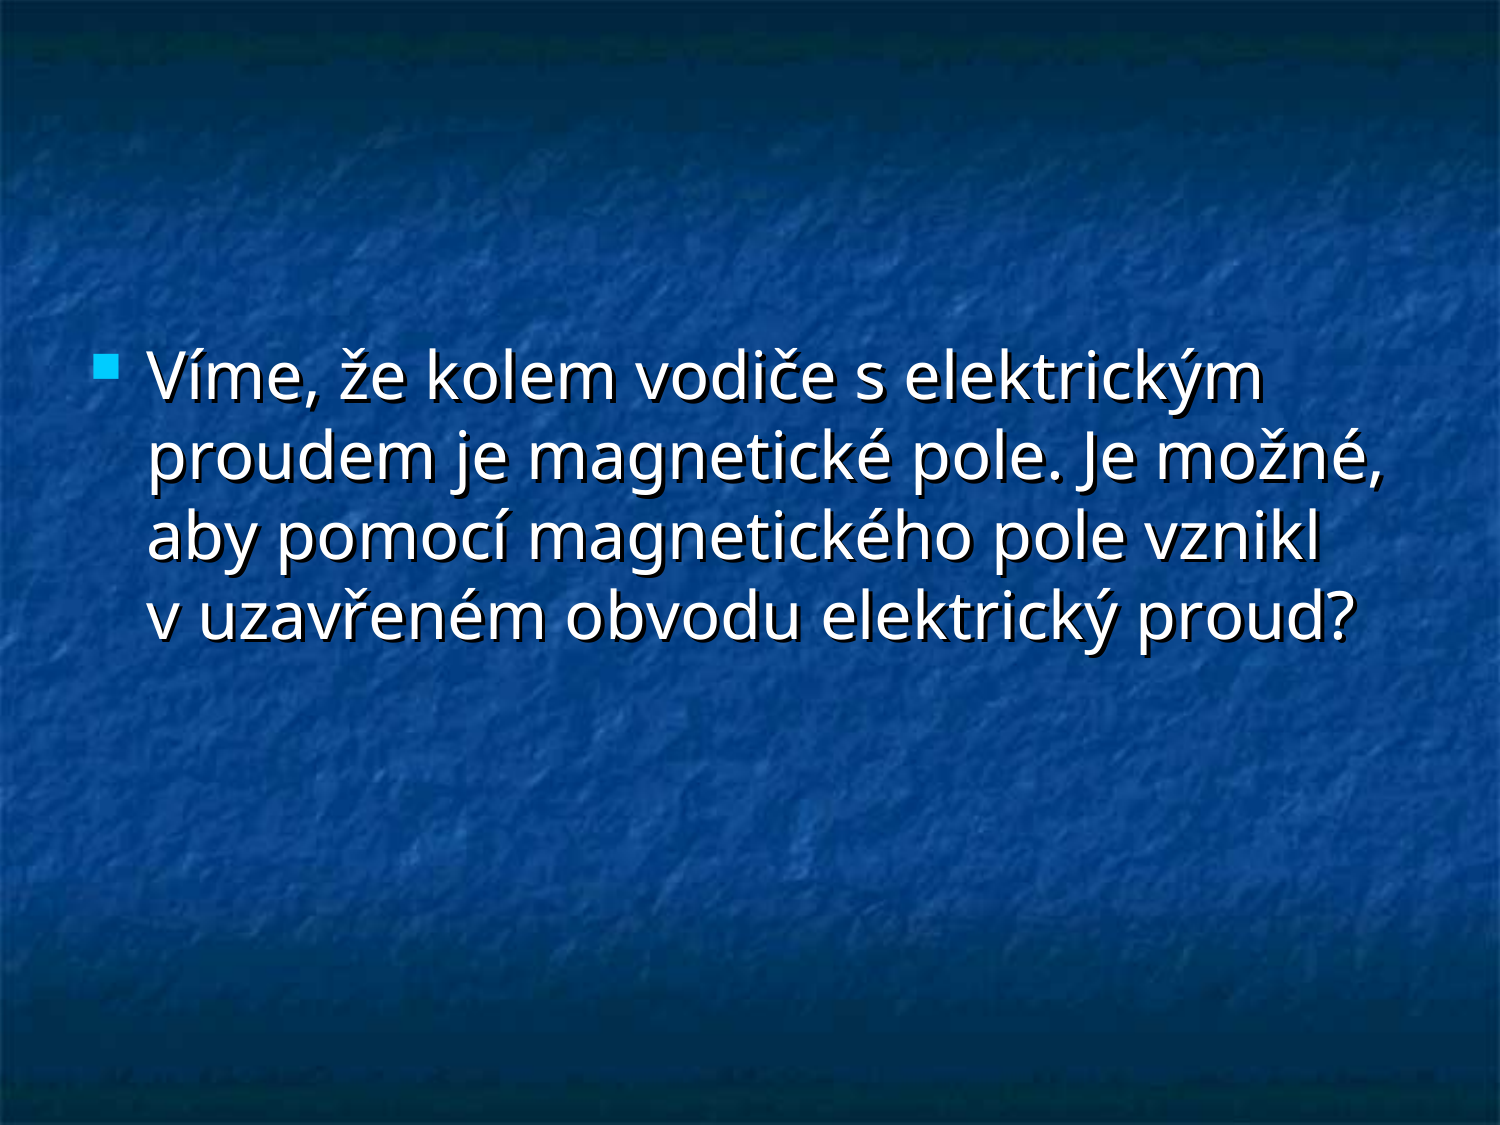

# Víme, že kolem vodiče s elektrickým proudem je magnetické pole. Je možné, aby pomocí magnetického pole vznikl v uzavřeném obvodu elektrický proud?